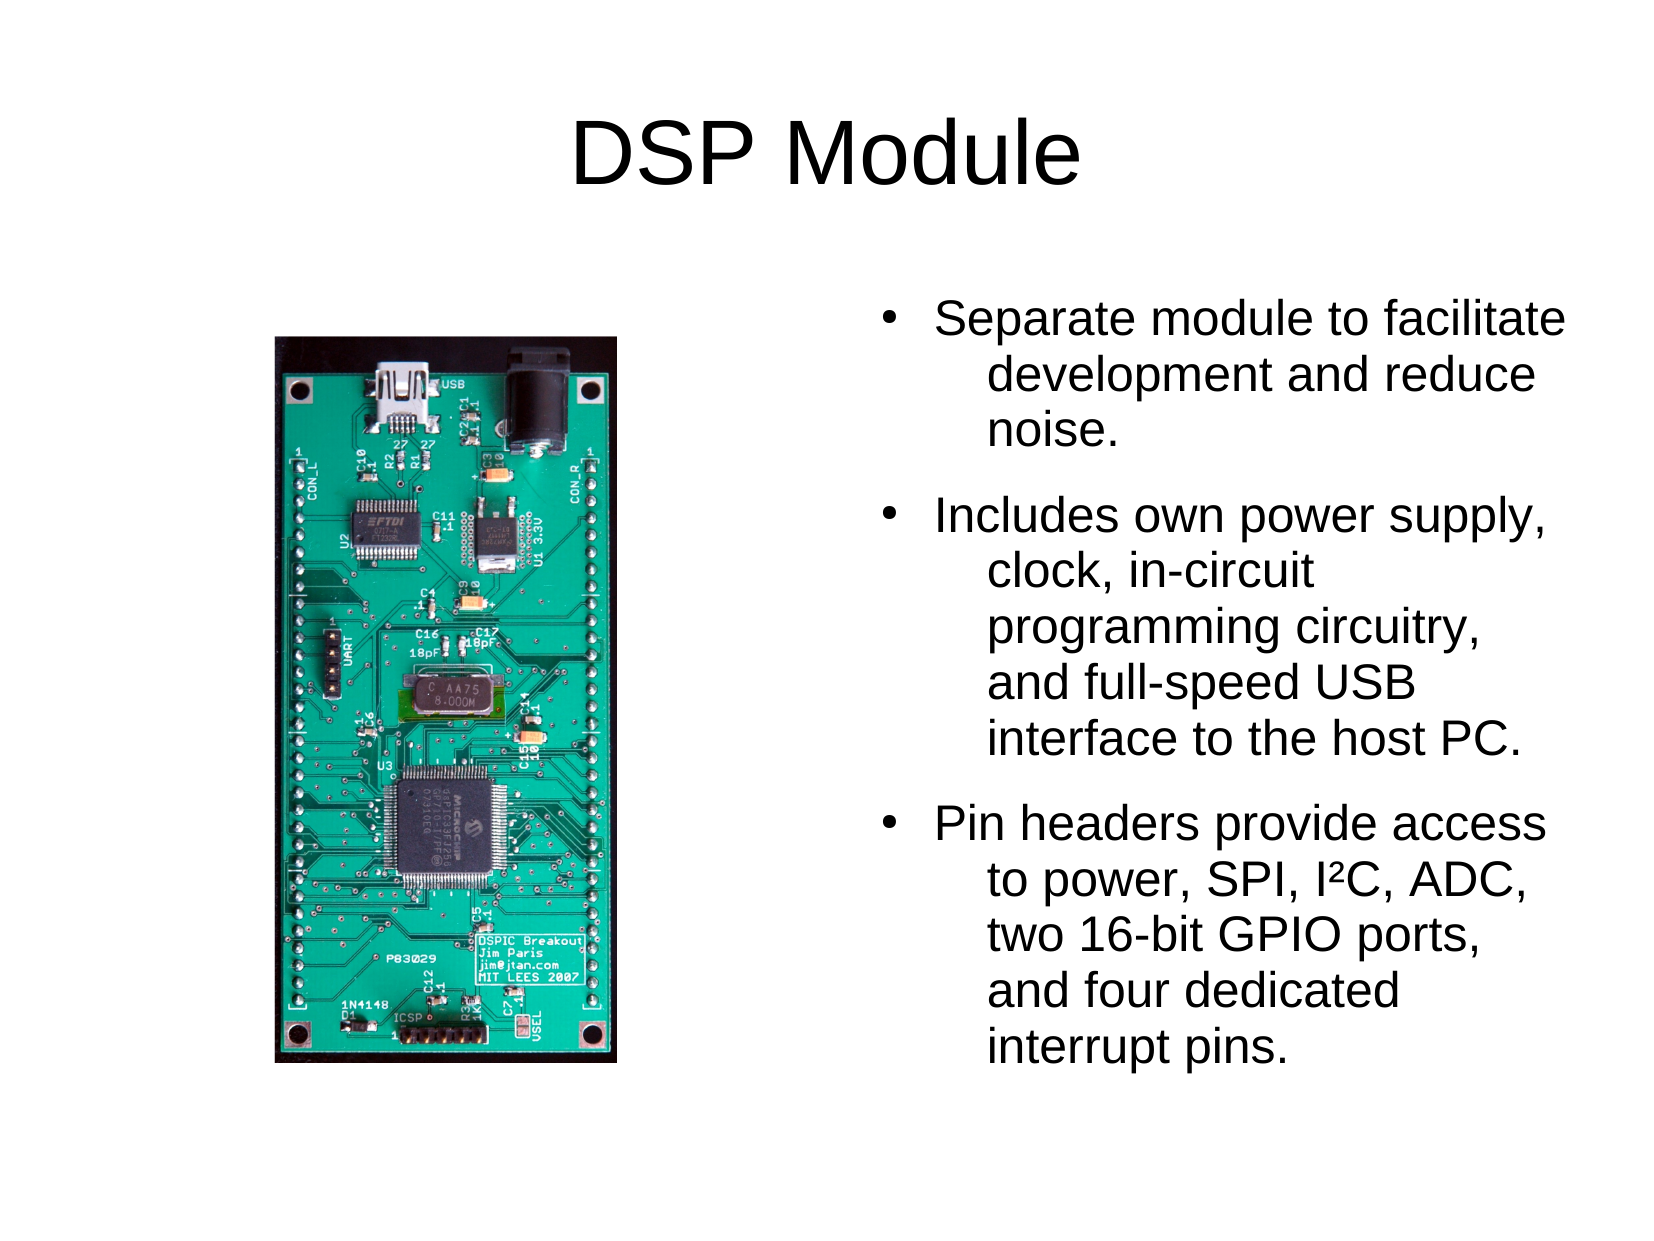

# DSP Module
Separate module to facilitate development and reduce noise.
Includes own power supply, clock, in-circuit programming circuitry, and full-speed USB interface to the host PC.
Pin headers provide access to power, SPI, I²C, ADC, two 16-bit GPIO ports, and four dedicated interrupt pins.